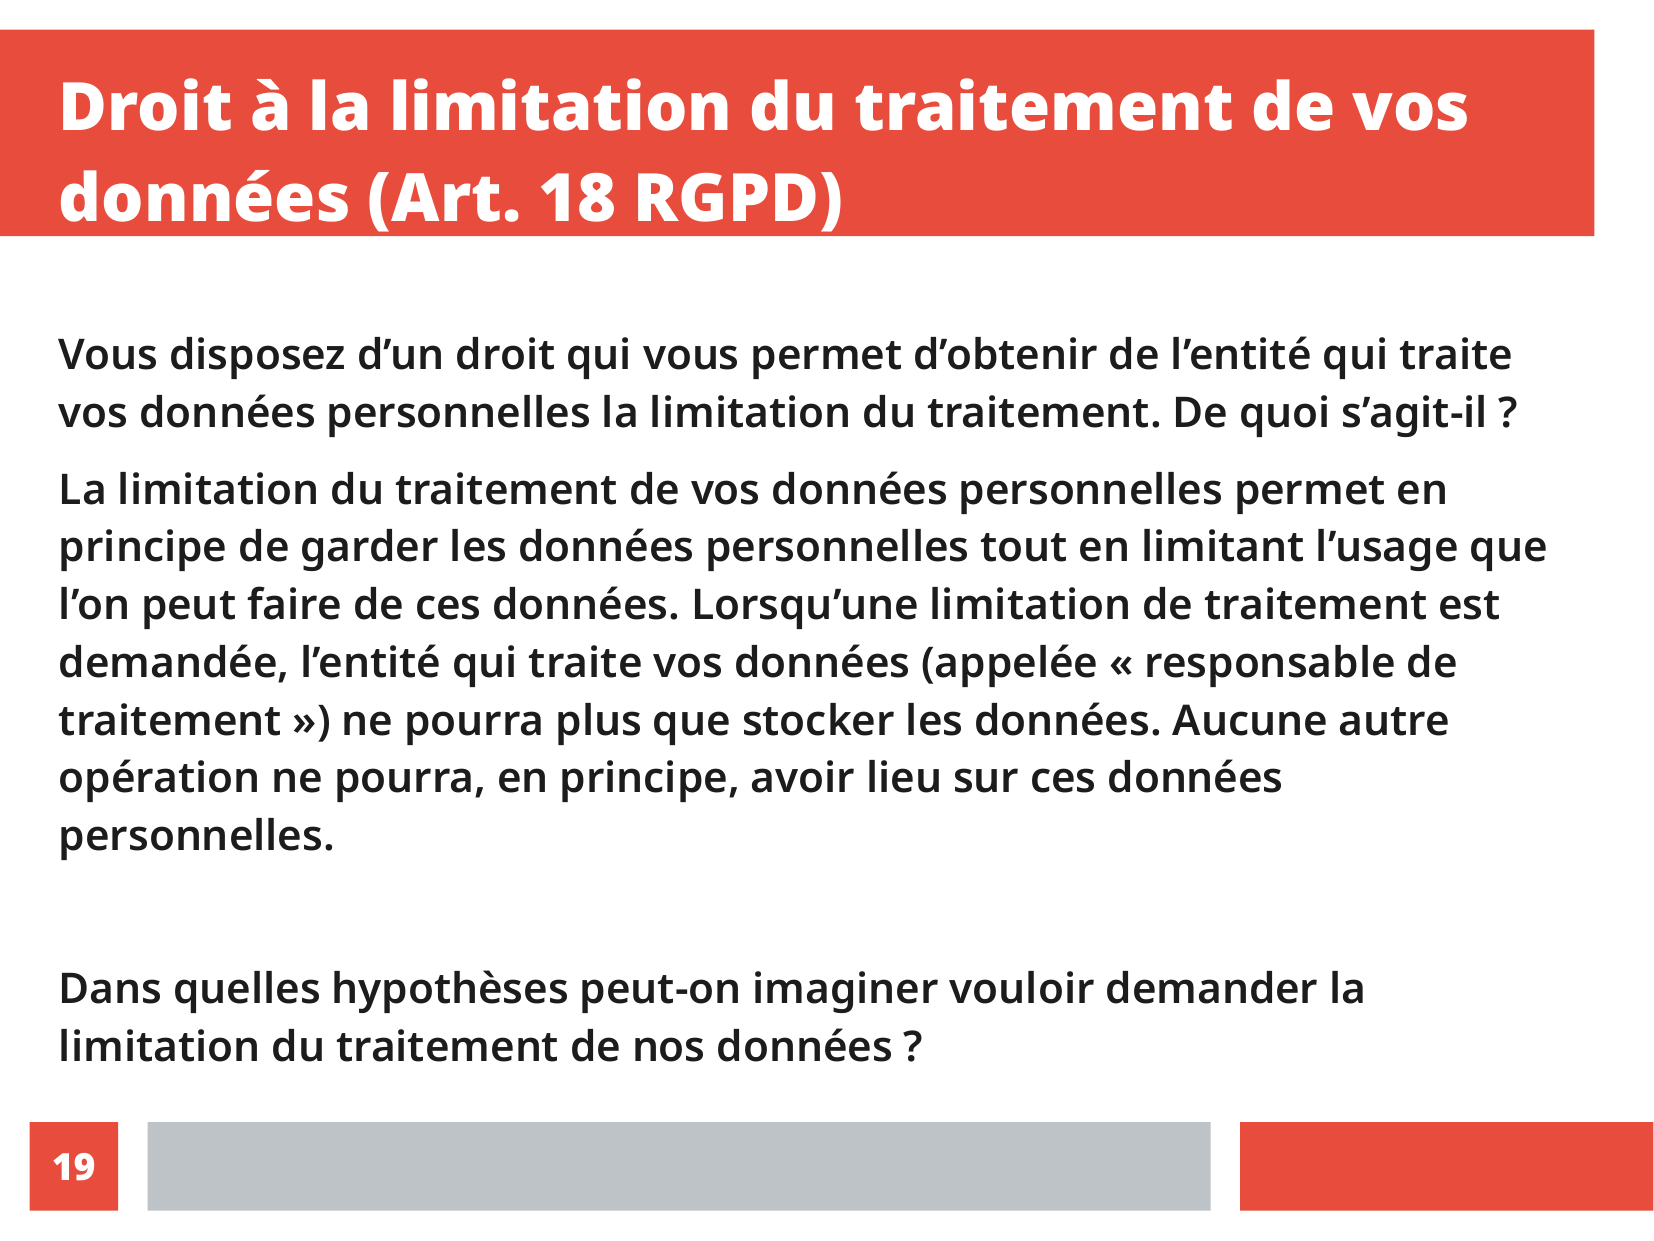

# Droit à la limitation du traitement de vos données (Art. 18 RGPD)
Vous disposez d’un droit qui vous permet d’obtenir de l’entité qui traite vos données personnelles la limitation du traitement. De quoi s’agit-il ?
La limitation du traitement de vos données personnelles permet en principe de garder les données personnelles tout en limitant l’usage que l’on peut faire de ces données. Lorsqu’une limitation de traitement est demandée, l’entité qui traite vos données (appelée « responsable de traitement ») ne pourra plus que stocker les données. Aucune autre opération ne pourra, en principe, avoir lieu sur ces données personnelles.
Dans quelles hypothèses peut-on imaginer vouloir demander la limitation du traitement de nos données ?
19